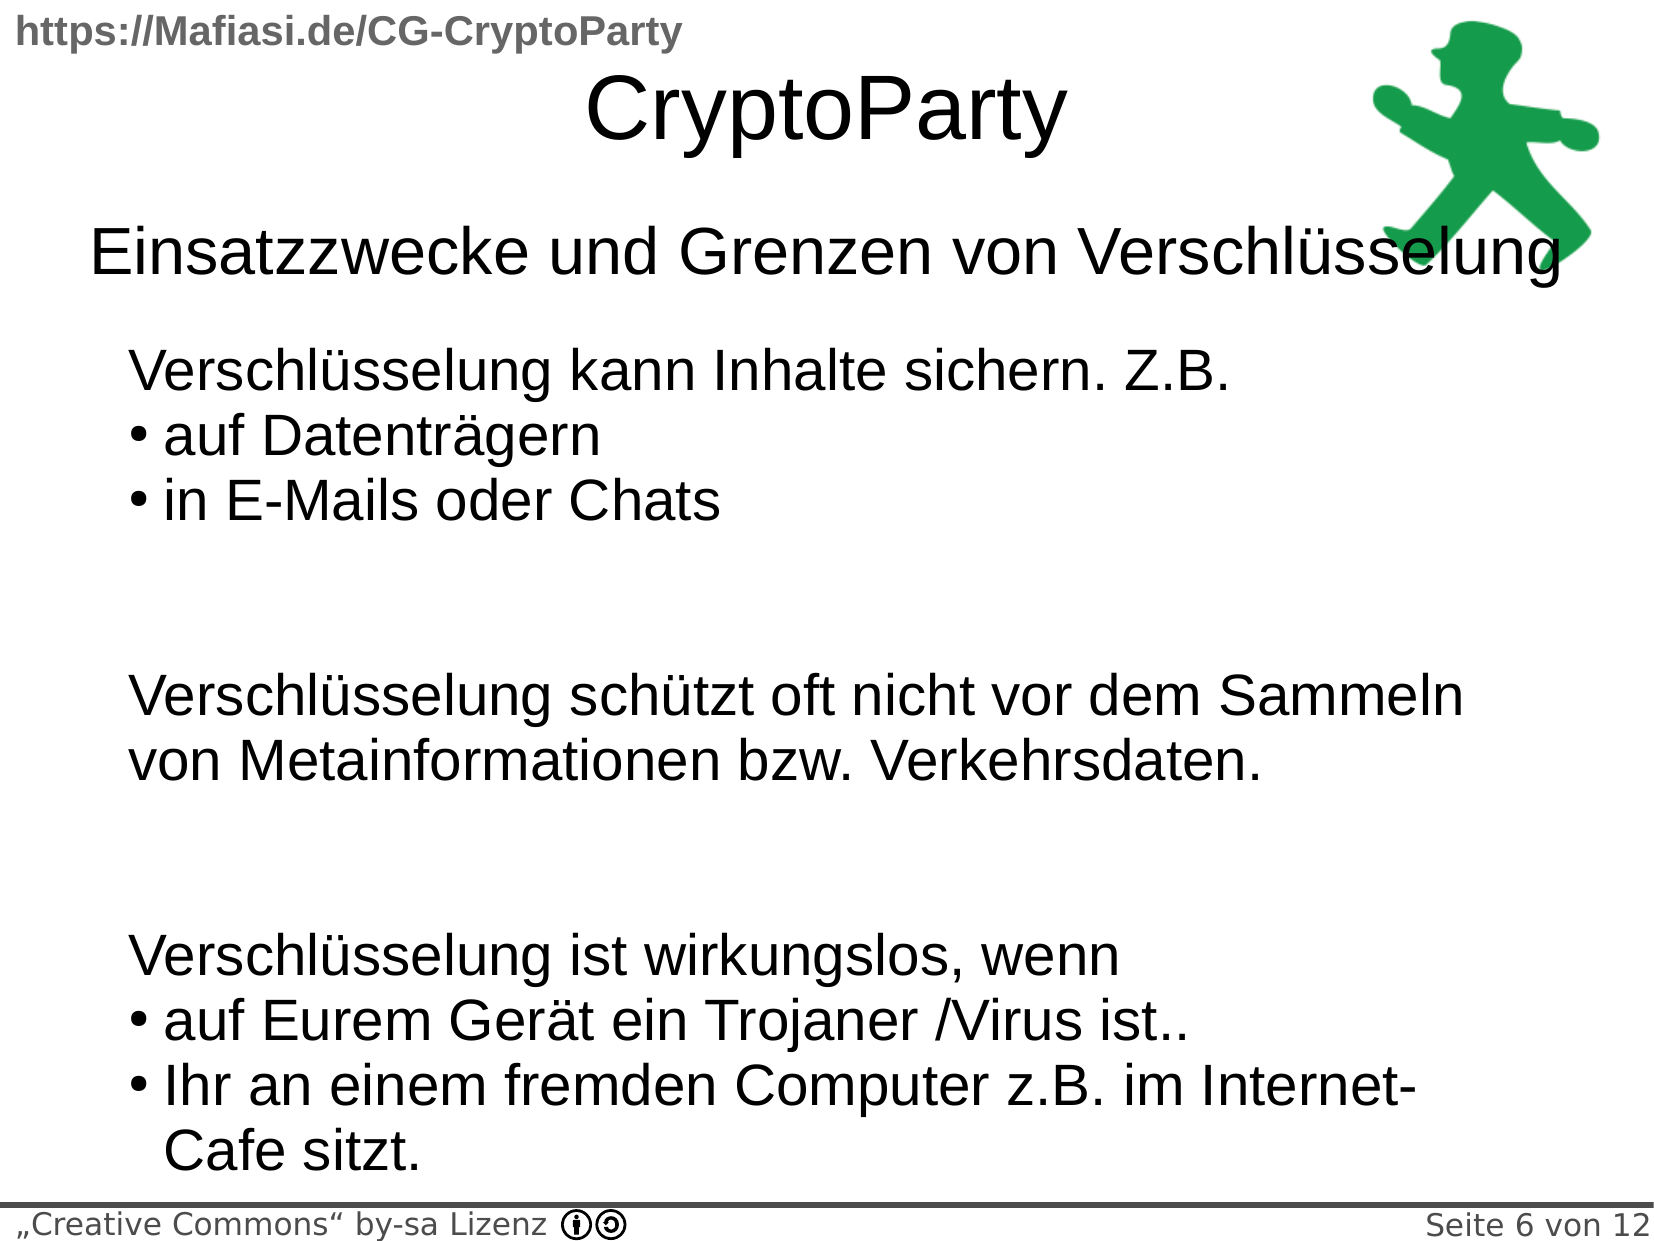

Einsatzzwecke und Grenzen von Verschlüsselung
Verschlüsselung kann Inhalte sichern. Z.B.
auf Datenträgern
in E-Mails oder Chats
Verschlüsselung schützt oft nicht vor dem Sammeln von Metainformationen bzw. Verkehrsdaten.
Verschlüsselung ist wirkungslos, wenn
auf Eurem Gerät ein Trojaner /Virus ist..
Ihr an einem fremden Computer z.B. im Internet-Cafe sitzt.